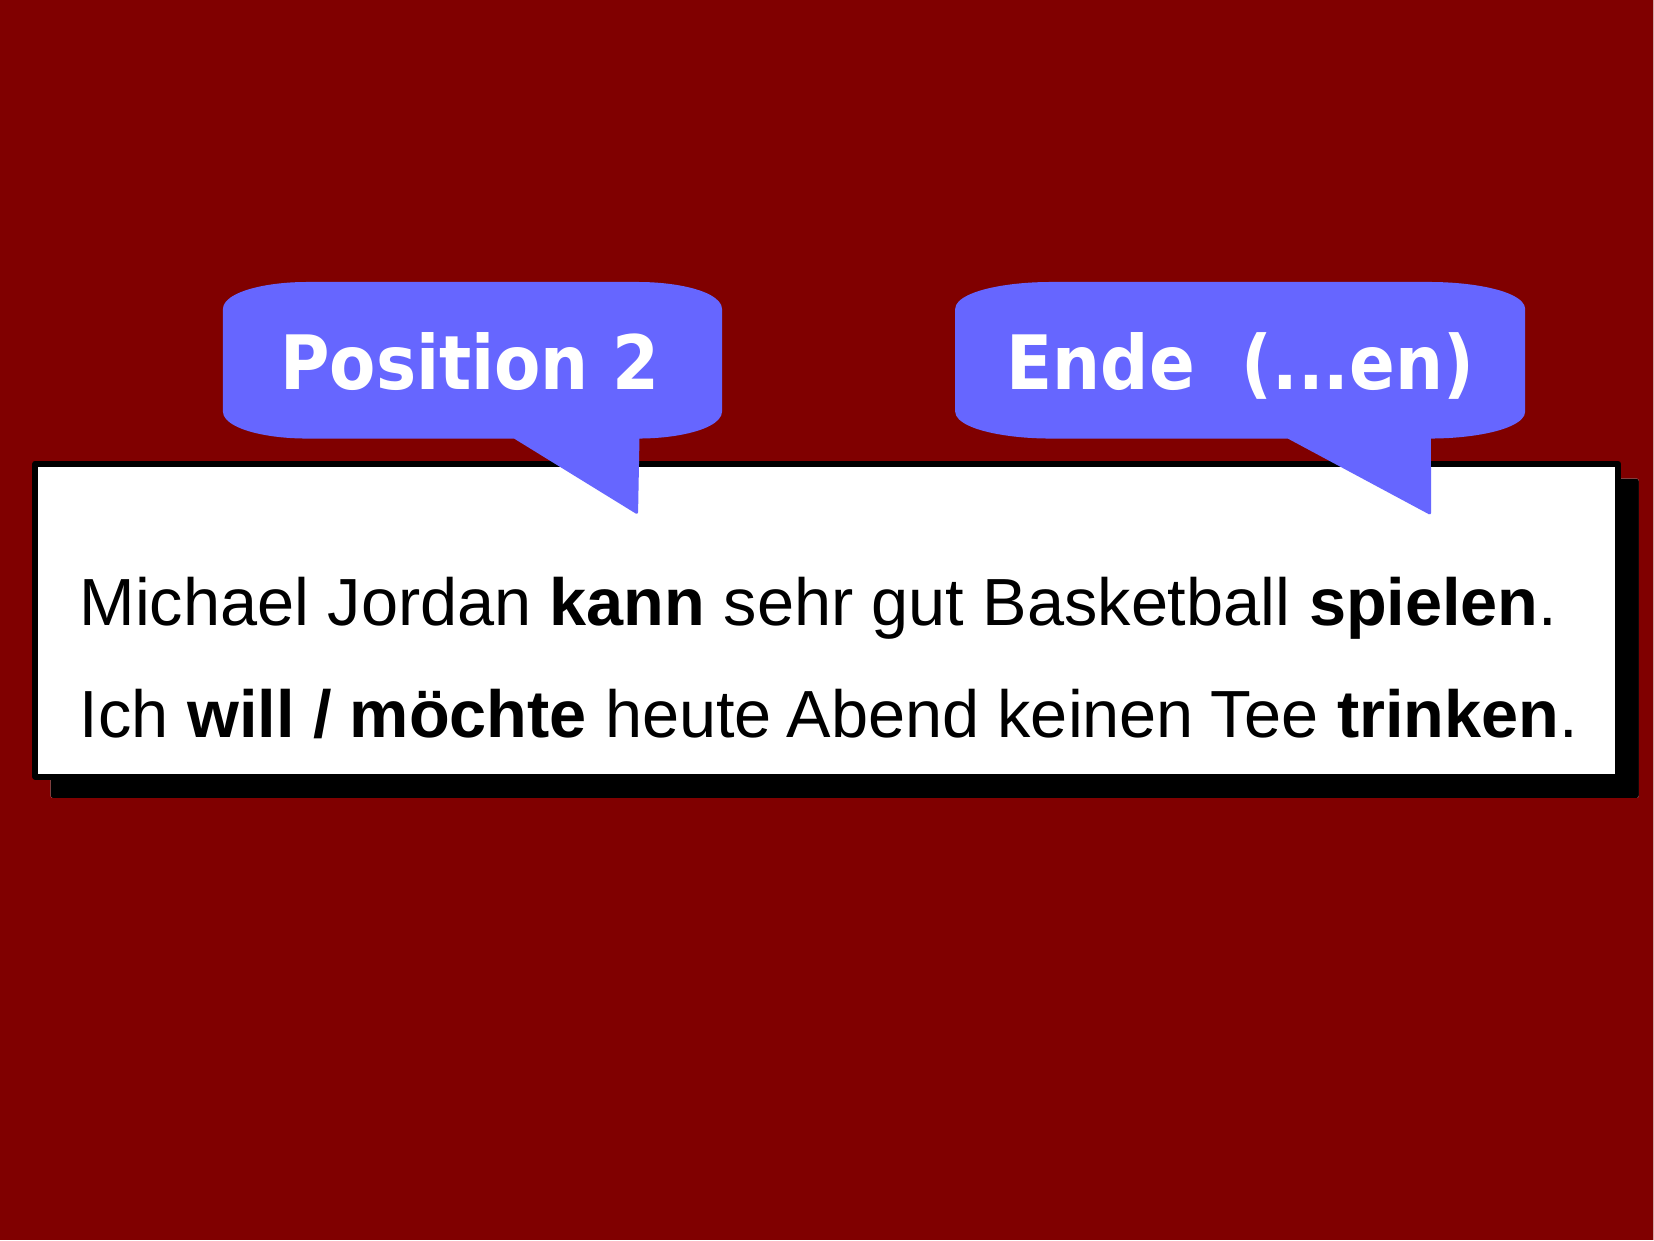

Position 2
Ende (...en)
Michael Jordan kann sehr gut Basketball spielen.
Ich will / möchte heute Abend keinen Tee trinken.